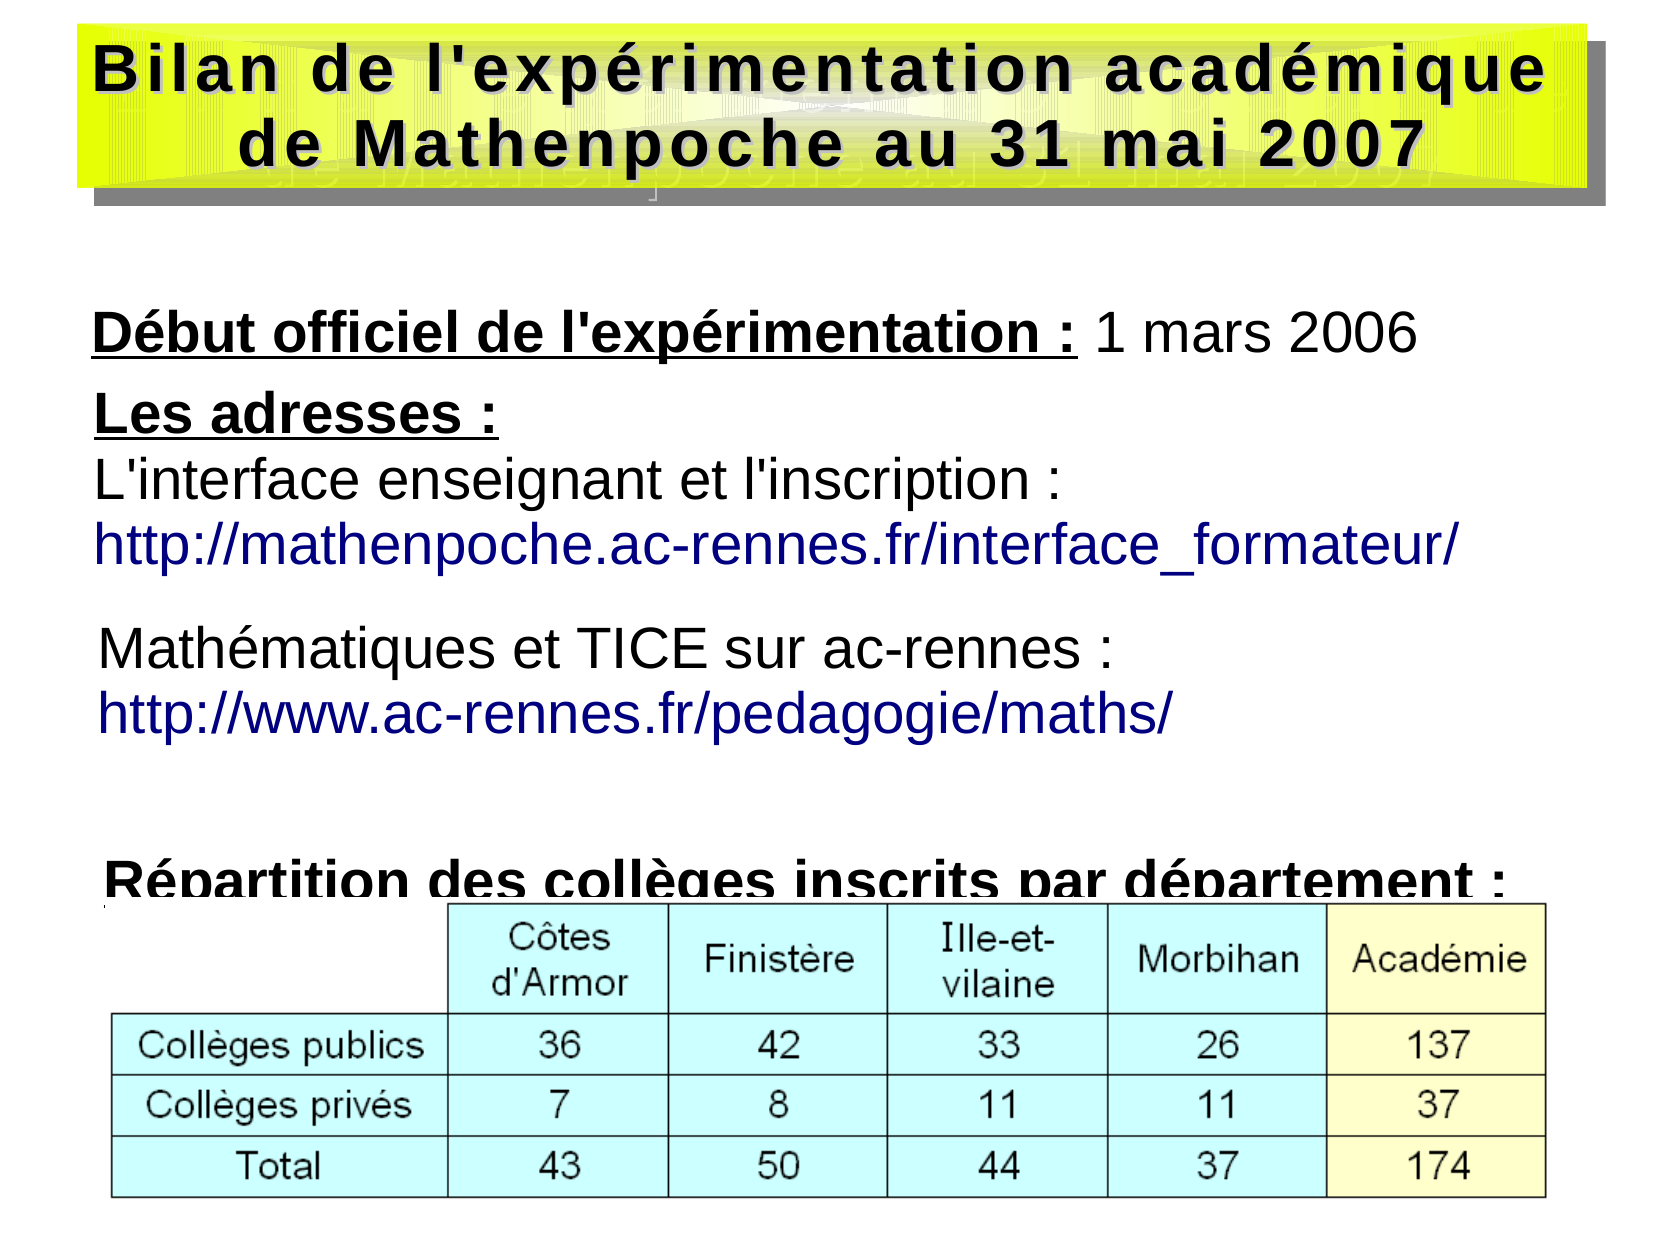

Bilan de l'expérimentation académique
de Mathenpoche au 31 mai 2007
Début officiel de l'expérimentation : 1 mars 2006
Les adresses :
L'interface enseignant et l'inscription :
http://mathenpoche.ac-rennes.fr/interface_formateur/
Mathématiques et TICE sur ac-rennes :
http://www.ac-rennes.fr/pedagogie/maths/
Répartition des collèges inscrits par département :